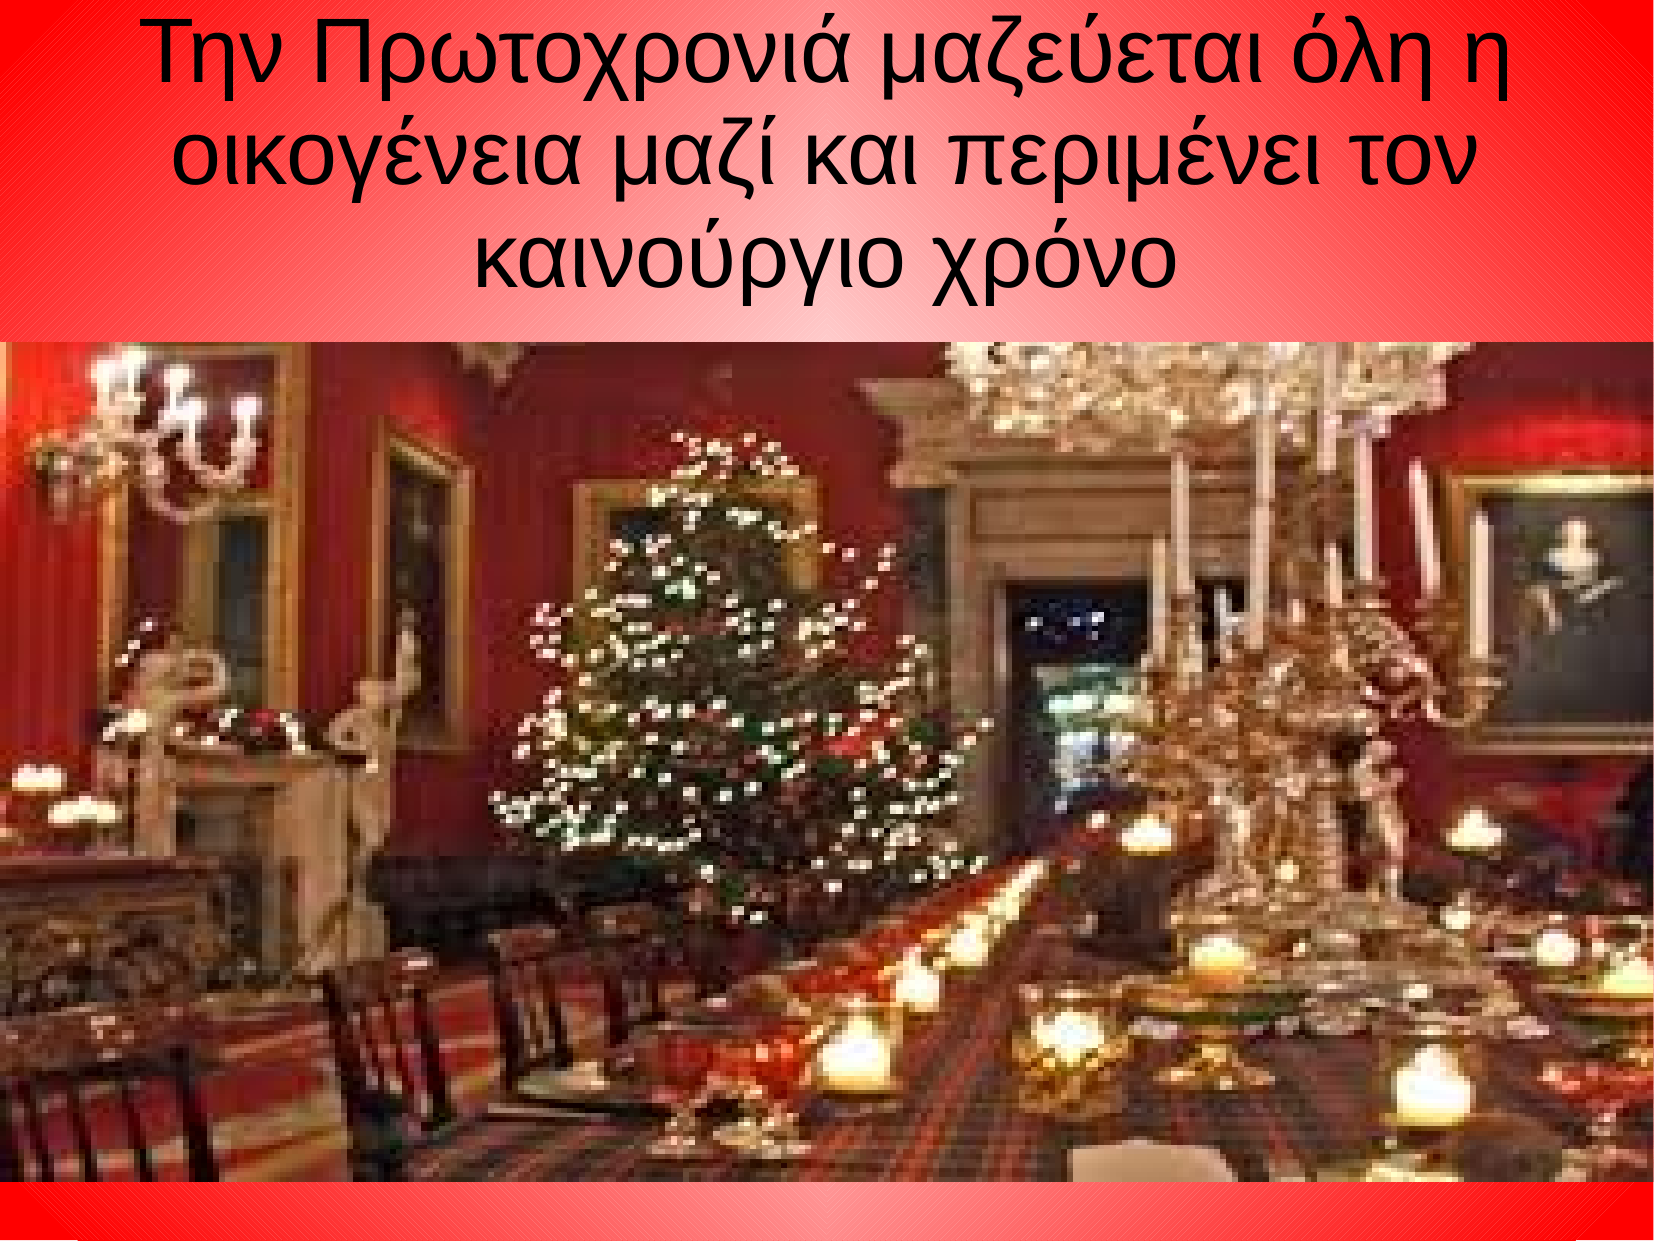

# Την Πρωτοχρονιά μαζεύεται όλη η οικογένεια μαζί και περιμένει τον καινούργιο χρόνο